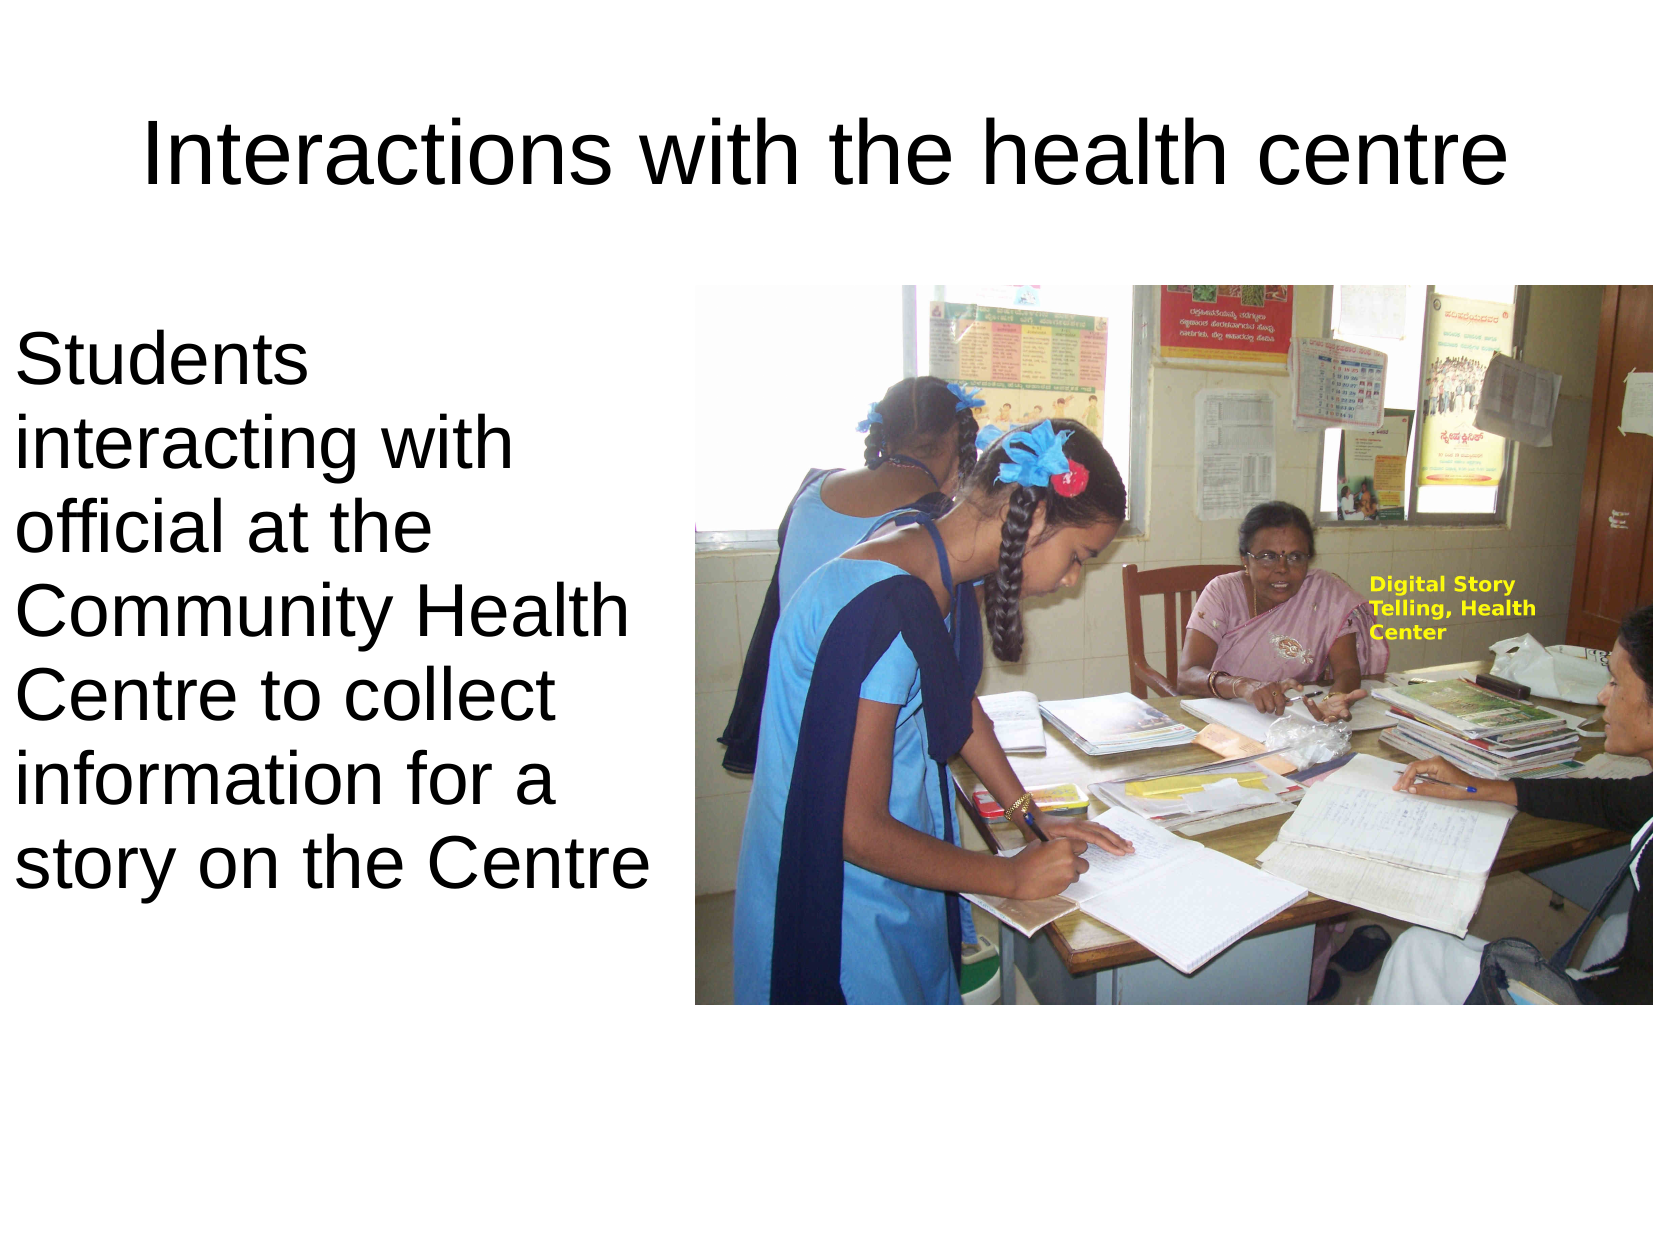

# Interactions with the health centre
Students interacting with official at the Community Health Centre to collect information for a story on the Centre